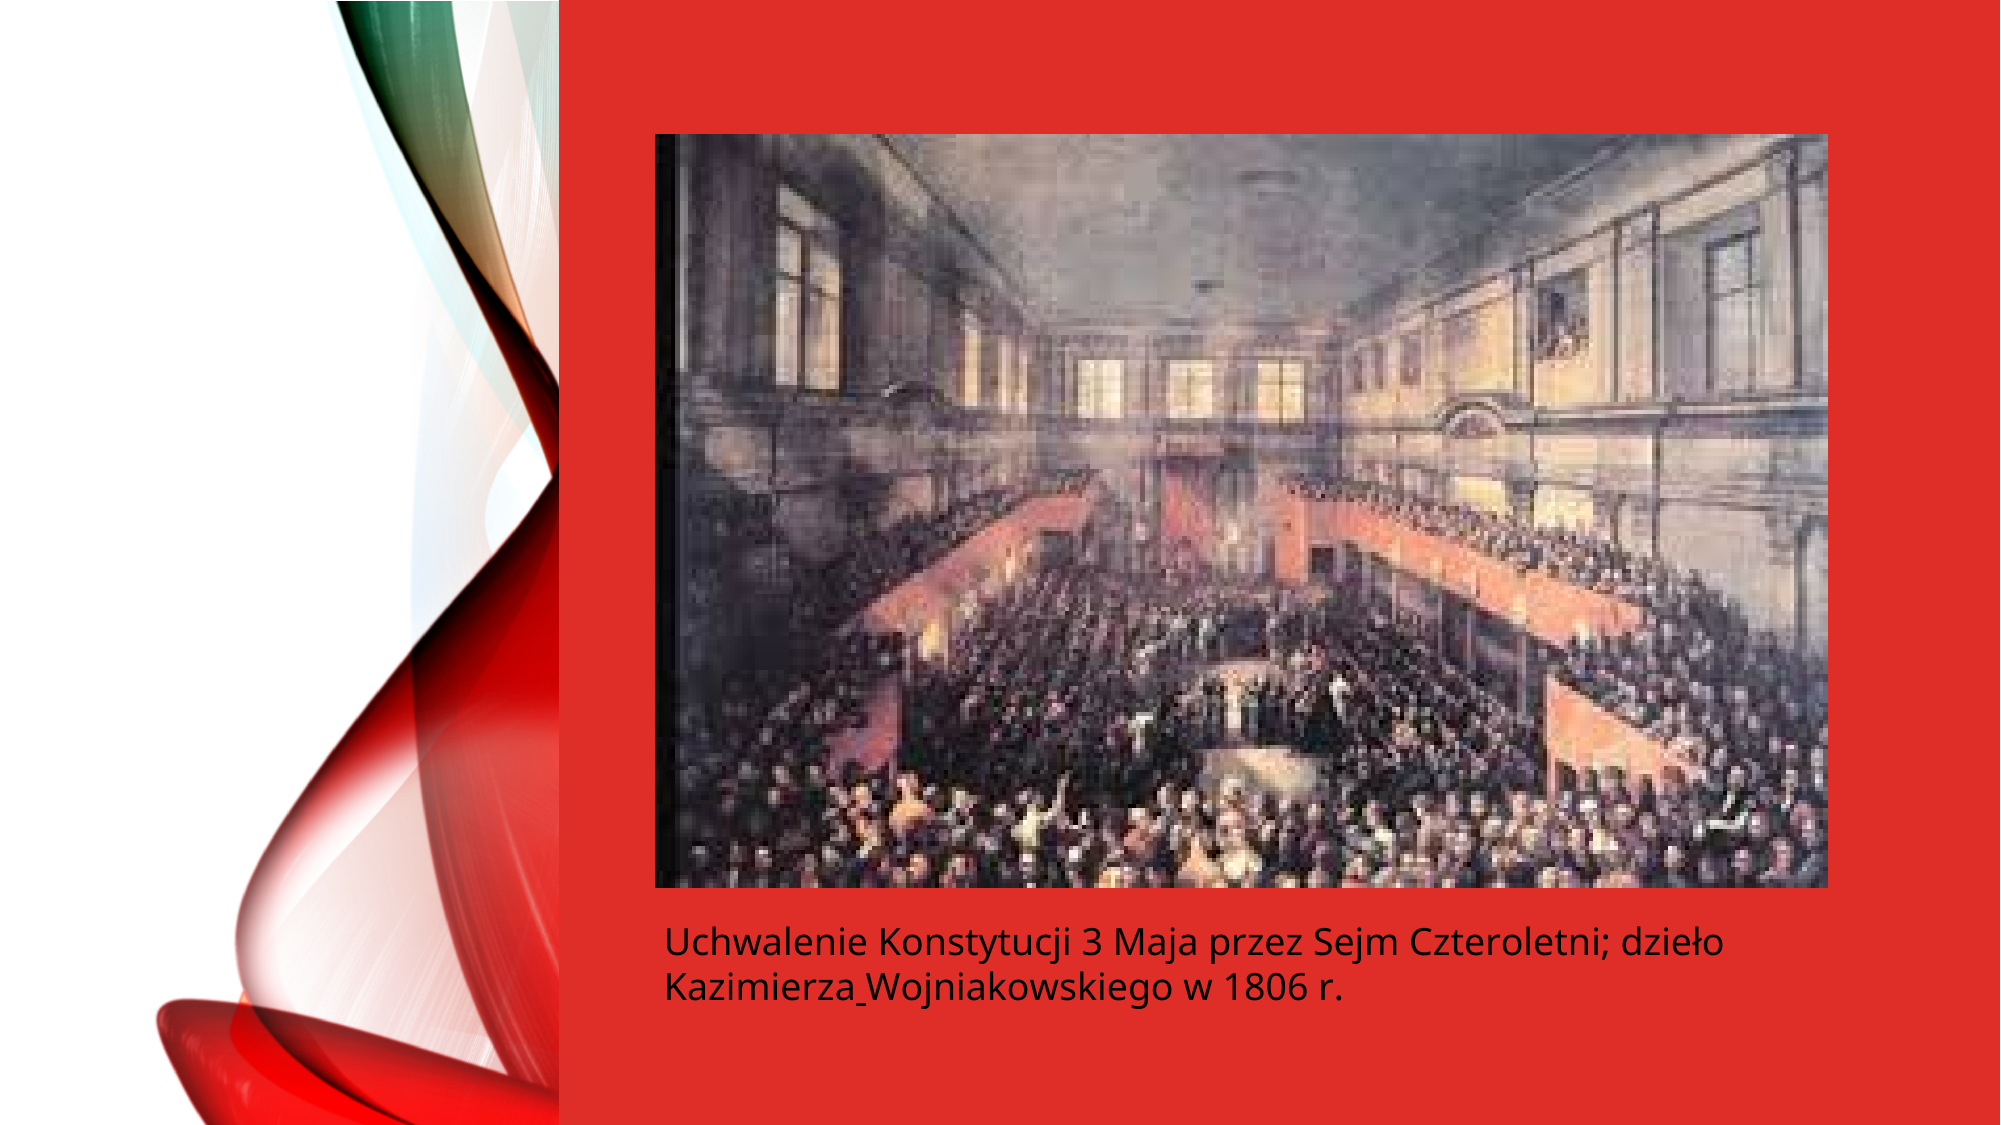

Uchwalenie Konstytucji 3 Maja przez Sejm Czteroletni; dzieło Kazimierza Wojniakowskiego w 1806 r.